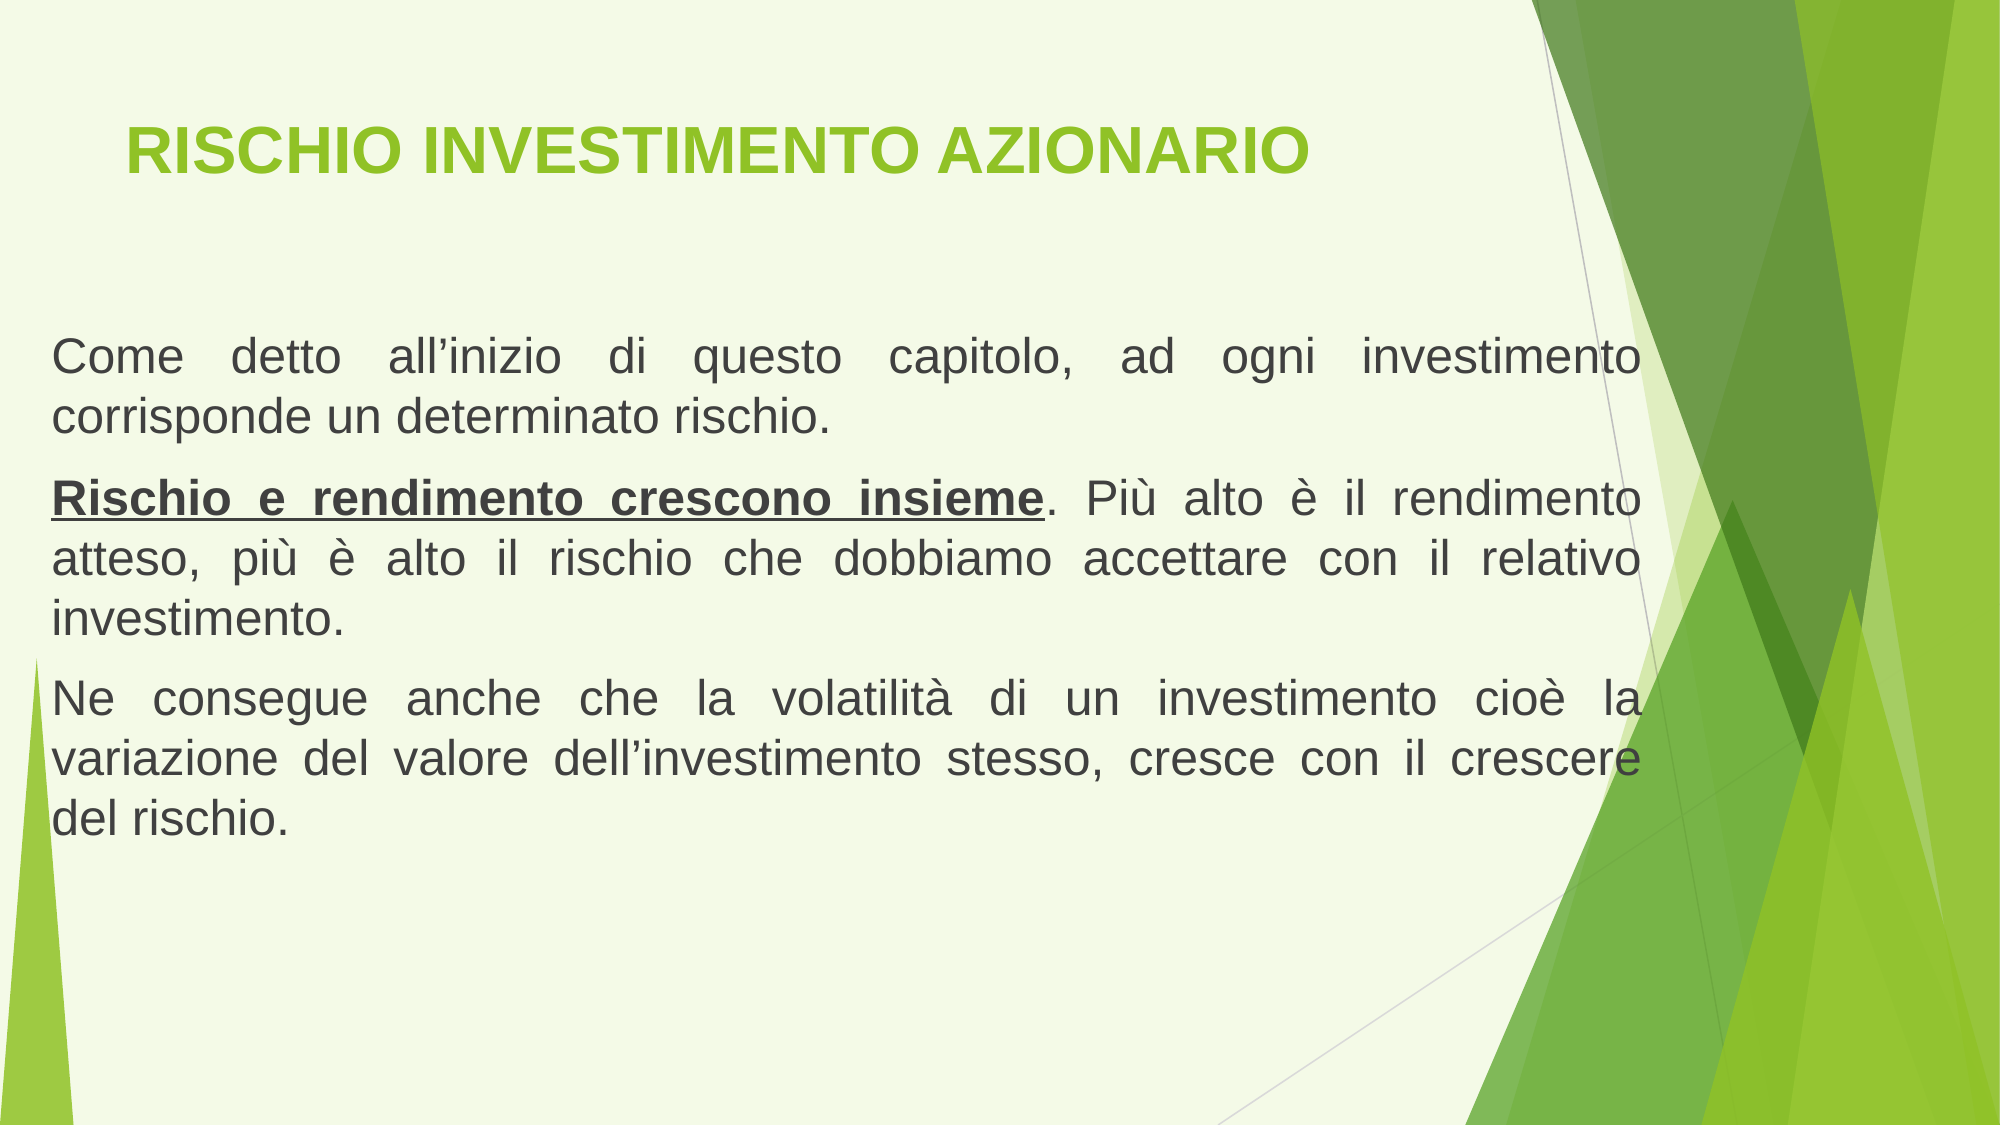

# RISCHIO INVESTIMENTO AZIONARIO
Come detto all’inizio di questo capitolo, ad ogni investimento corrisponde un determinato rischio.
Rischio e rendimento crescono insieme. Più alto è il rendimento atteso, più è alto il rischio che dobbiamo accettare con il relativo investimento.
Ne consegue anche che la volatilità di un investimento cioè la variazione del valore dell’investimento stesso, cresce con il crescere del rischio.